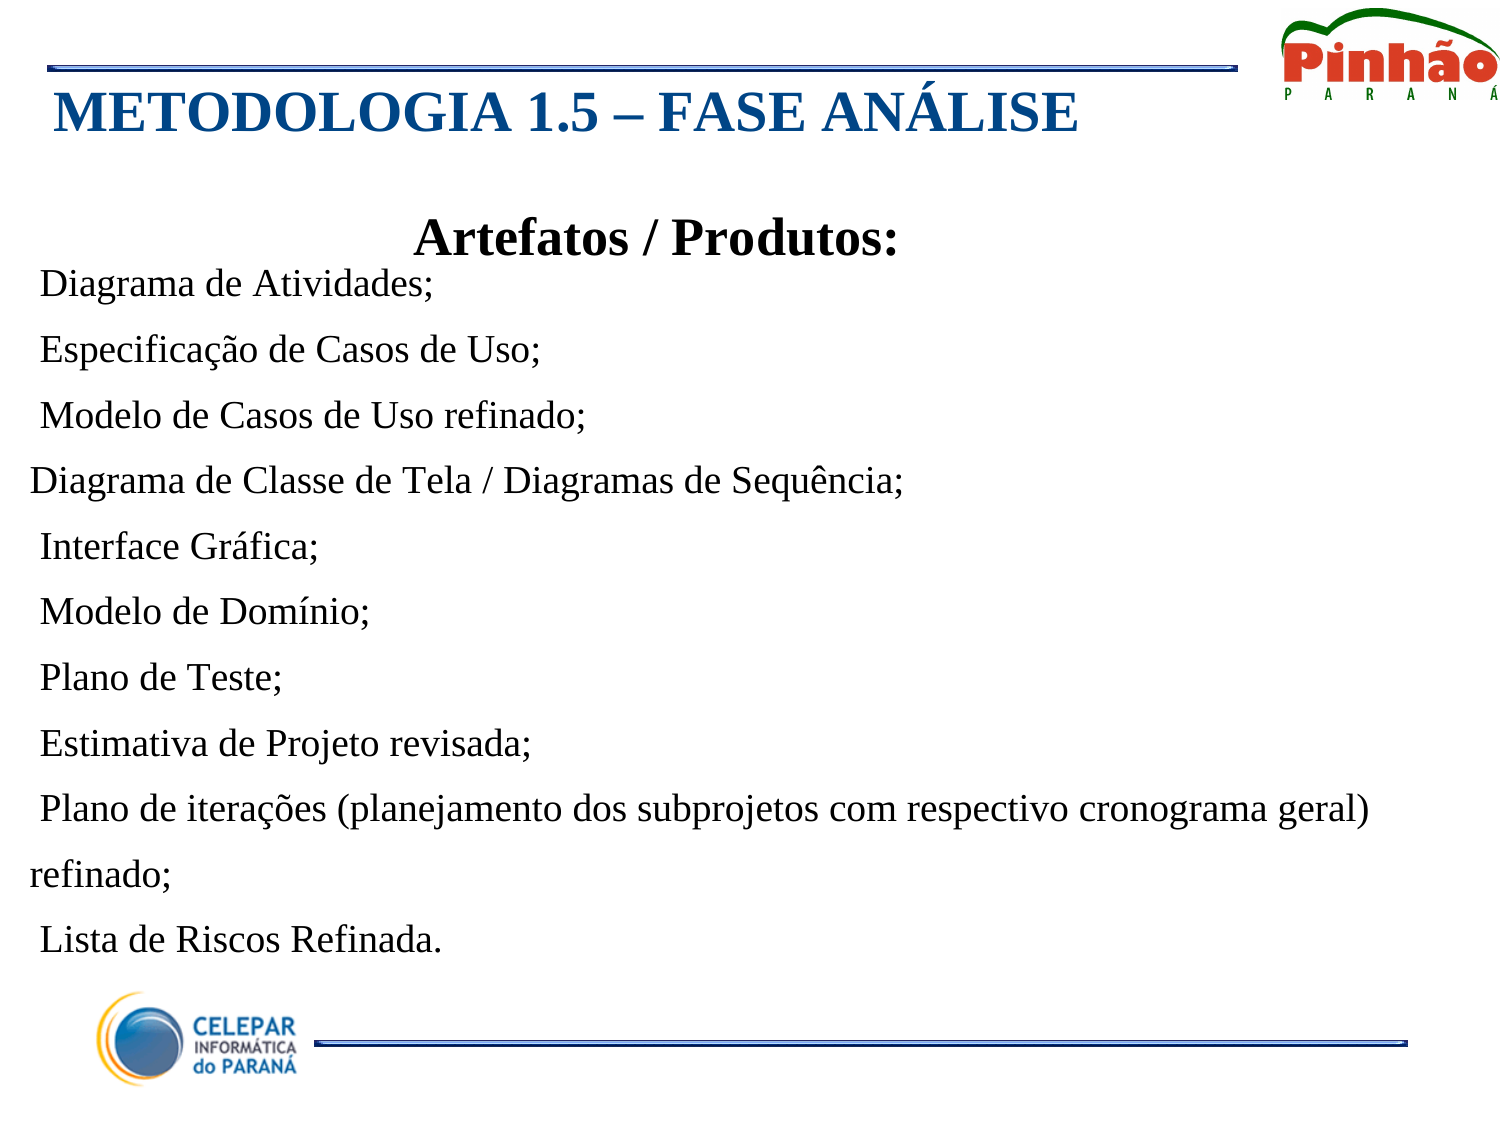

#
METODOLOGIA 1.5 – FASE ANÁLISE
Artefatos / Produtos:
 Diagrama de Atividades;
 Especificação de Casos de Uso;
 Modelo de Casos de Uso refinado;
Diagrama de Classe de Tela / Diagramas de Sequência;
 Interface Gráfica;
 Modelo de Domínio;
 Plano de Teste;
 Estimativa de Projeto revisada;
 Plano de iterações (planejamento dos subprojetos com respectivo cronograma geral) refinado;
 Lista de Riscos Refinada.